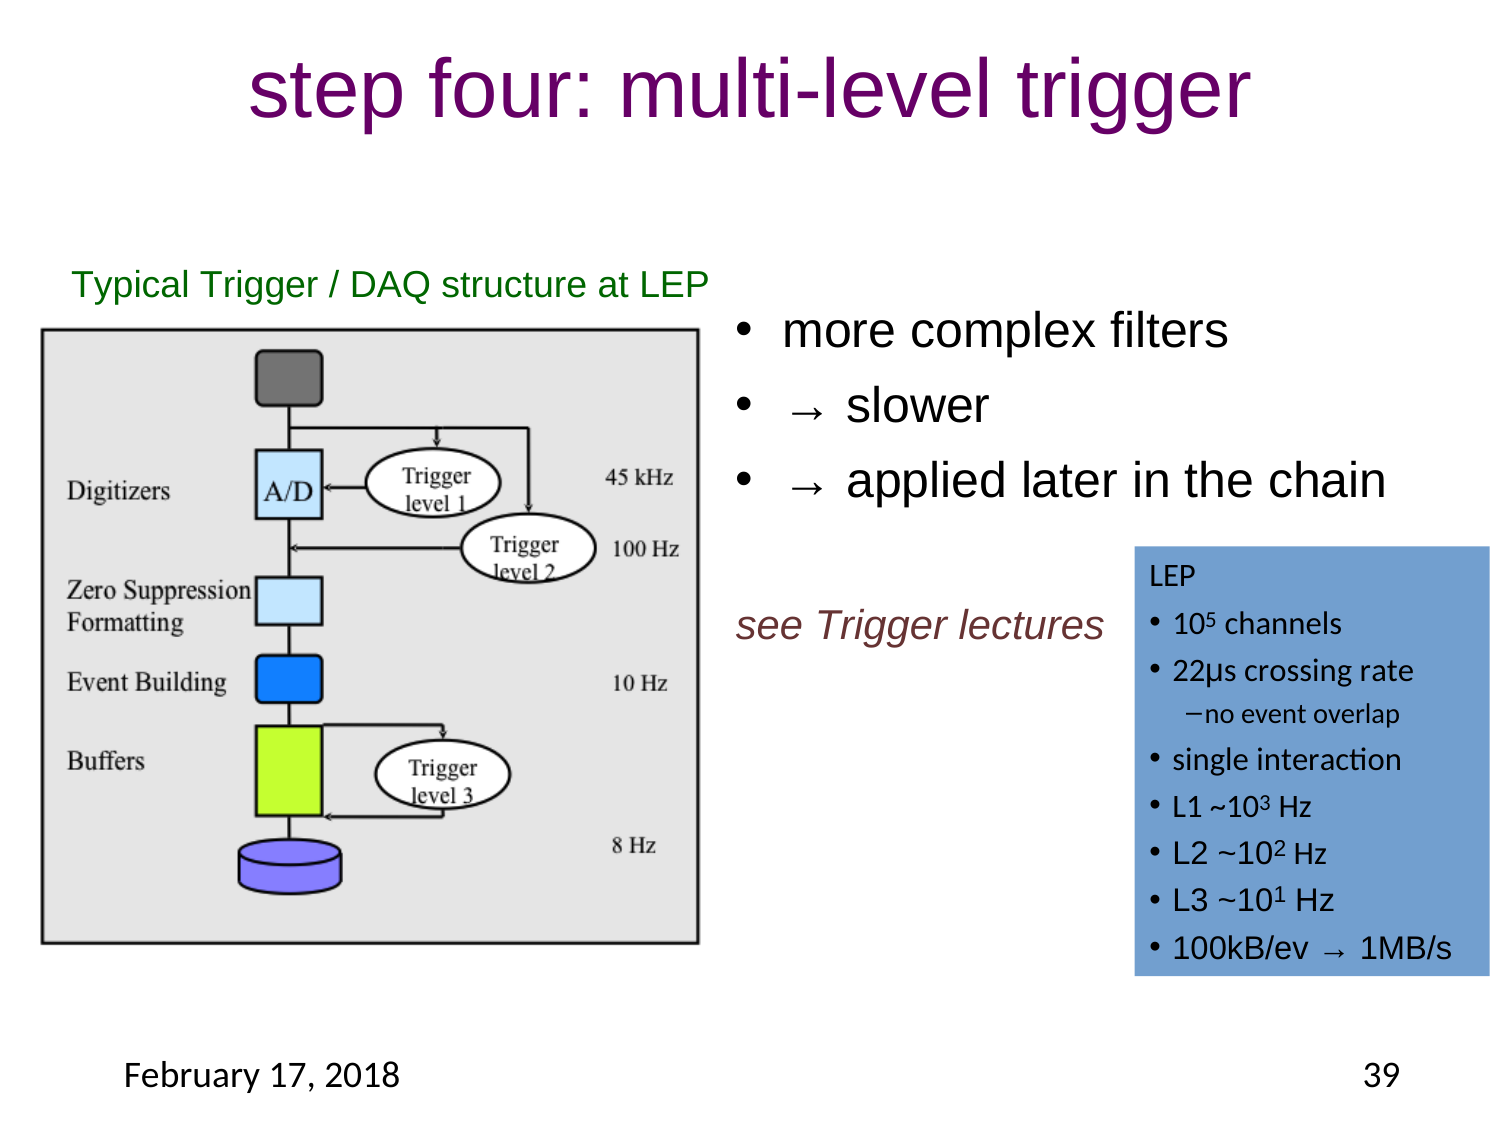

# step four: multi-level trigger
Typical Trigger / DAQ structure at LEP
more complex filters
→ slower
→ applied later in the chain
see Trigger lectures
LEP
105 channels
22μs crossing rate
no event overlap
single interaction
L1 ~103 Hz
L2 ~102 Hz
L3 ~101 Hz
100kB/ev → 1MB/s
17 February 2018
39